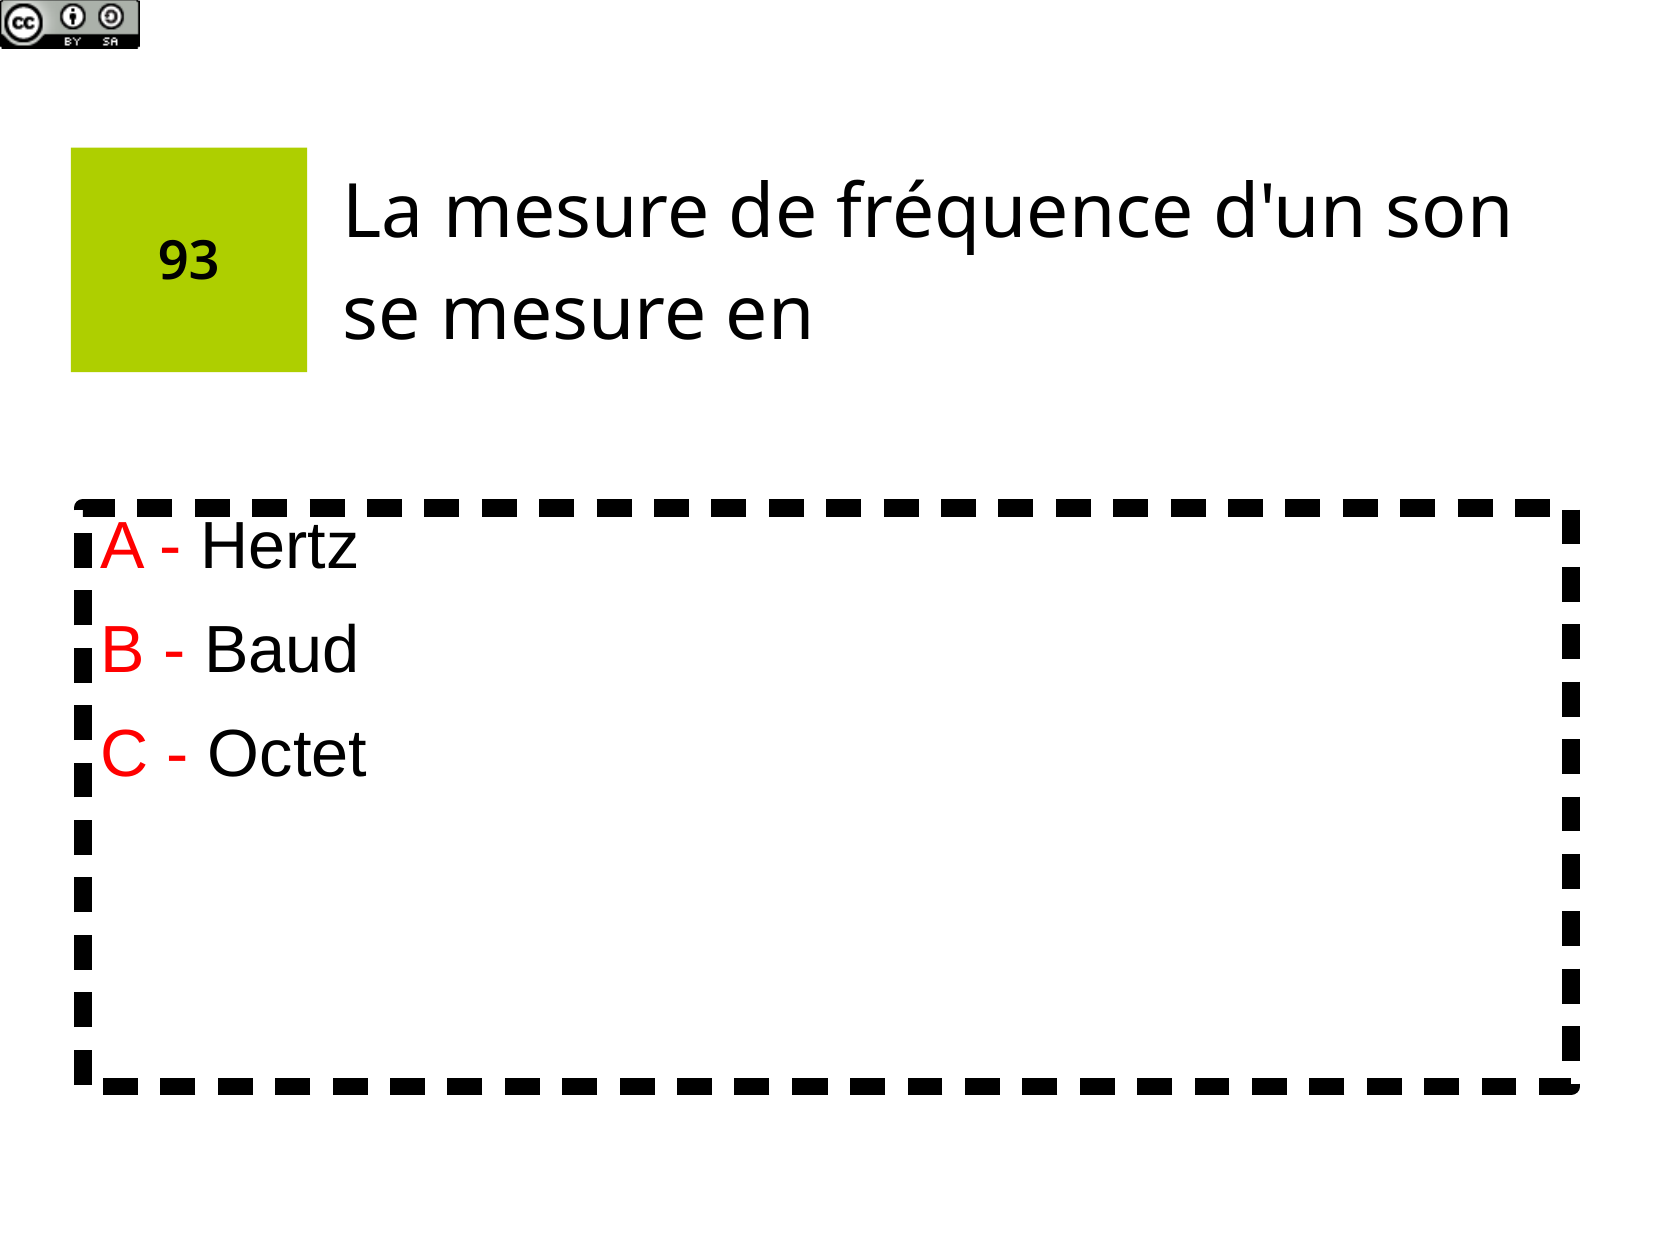

# La mesure de fréquence d'un son se mesure en
93
Hertz
Baud
Octet